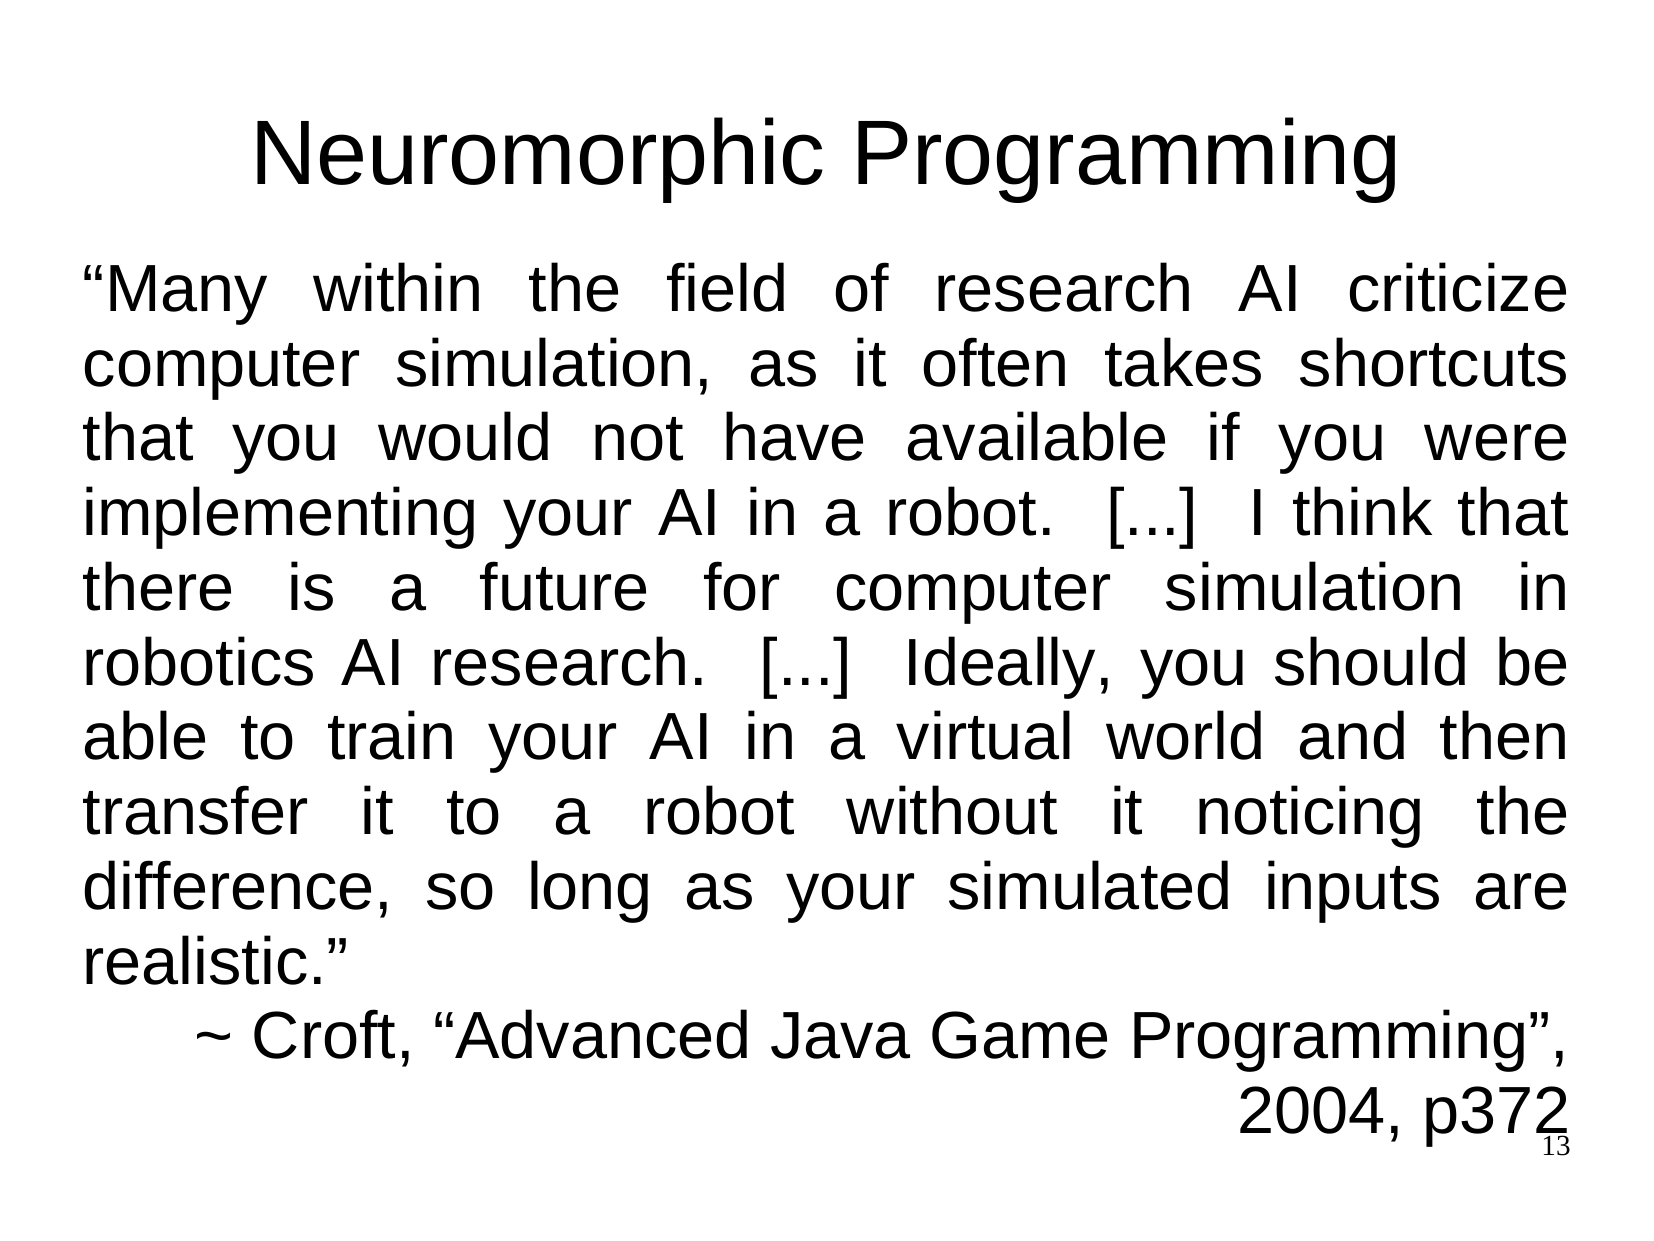

# Neuromorphic Programming
“Many within the field of research AI criticize computer simulation, as it often takes shortcuts that you would not have available if you were implementing your AI in a robot. [...] I think that there is a future for computer simulation in robotics AI research. [...] Ideally, you should be able to train your AI in a virtual world and then transfer it to a robot without it noticing the difference, so long as your simulated inputs are realistic.”
~ Croft, “Advanced Java Game Programming”, 2004, p372
13